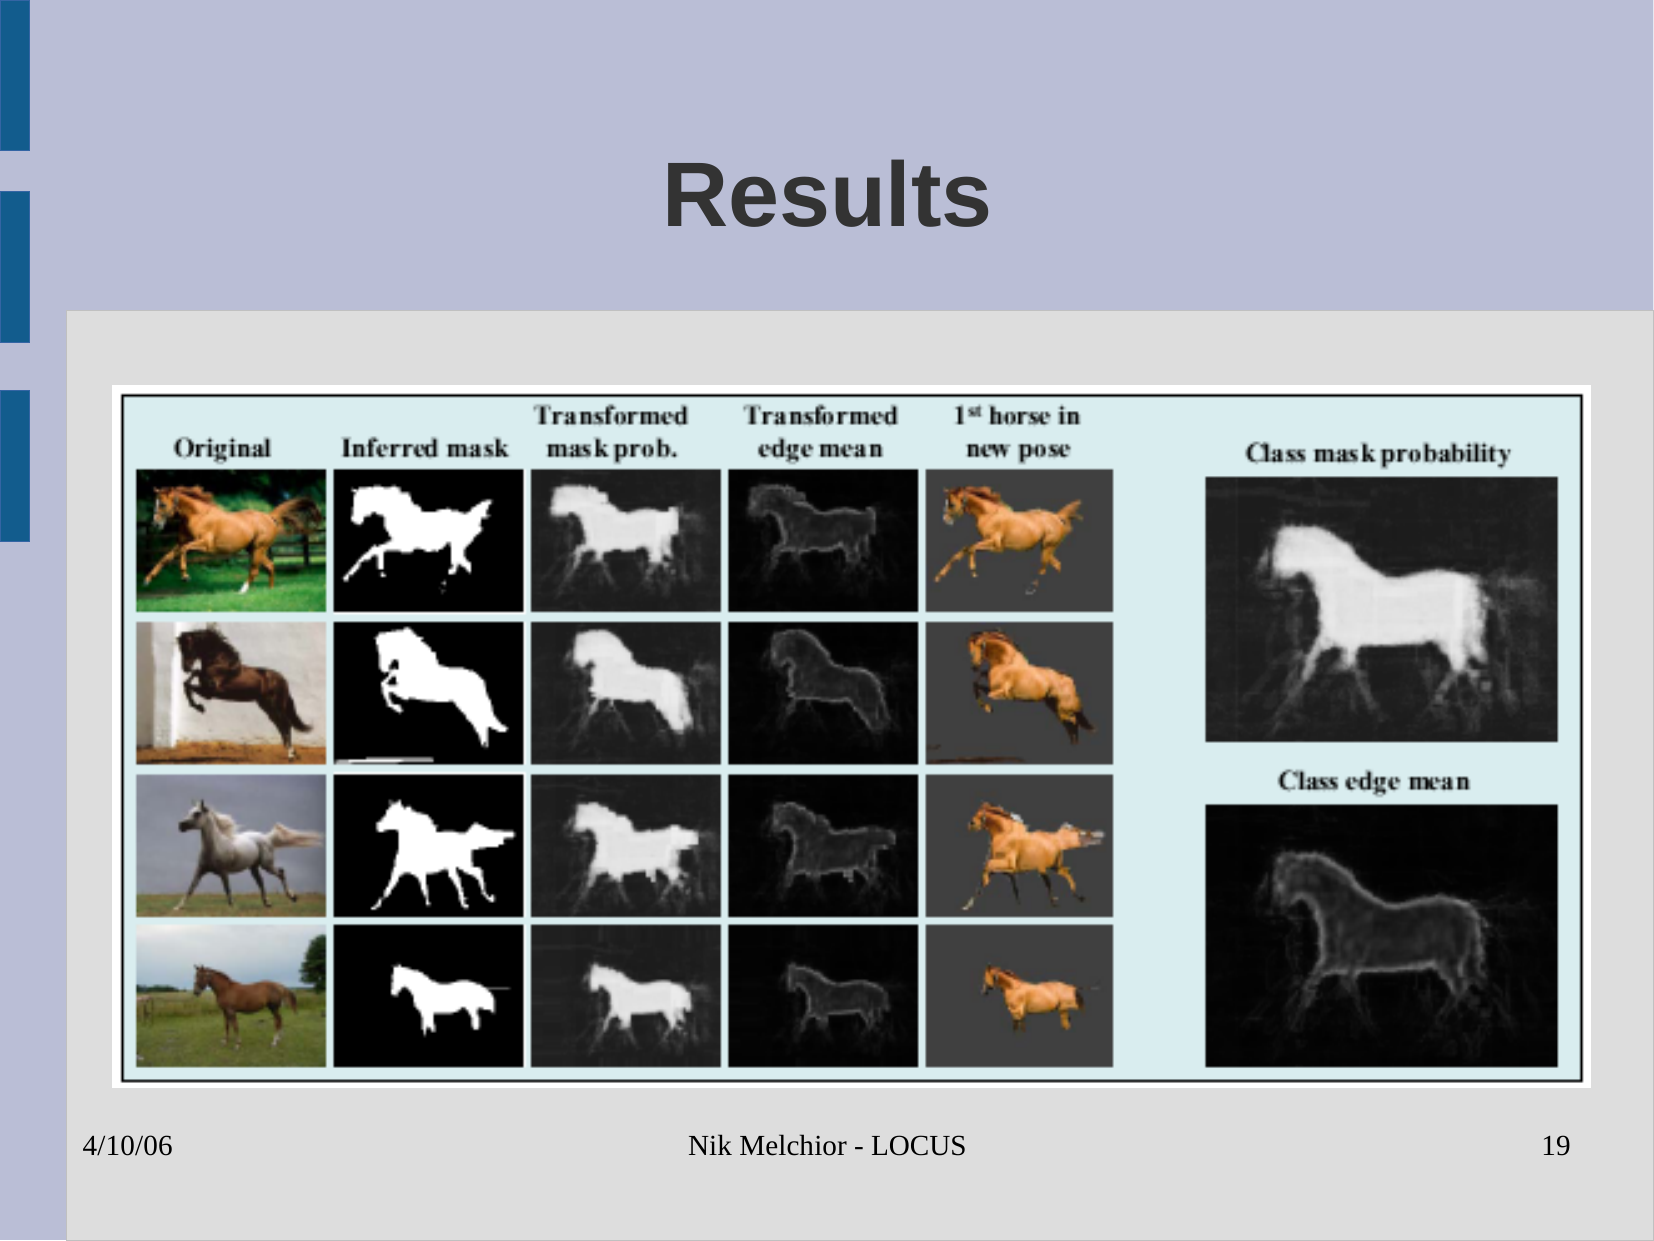

# Results
4/10/06
Nik Melchior - LOCUS
19